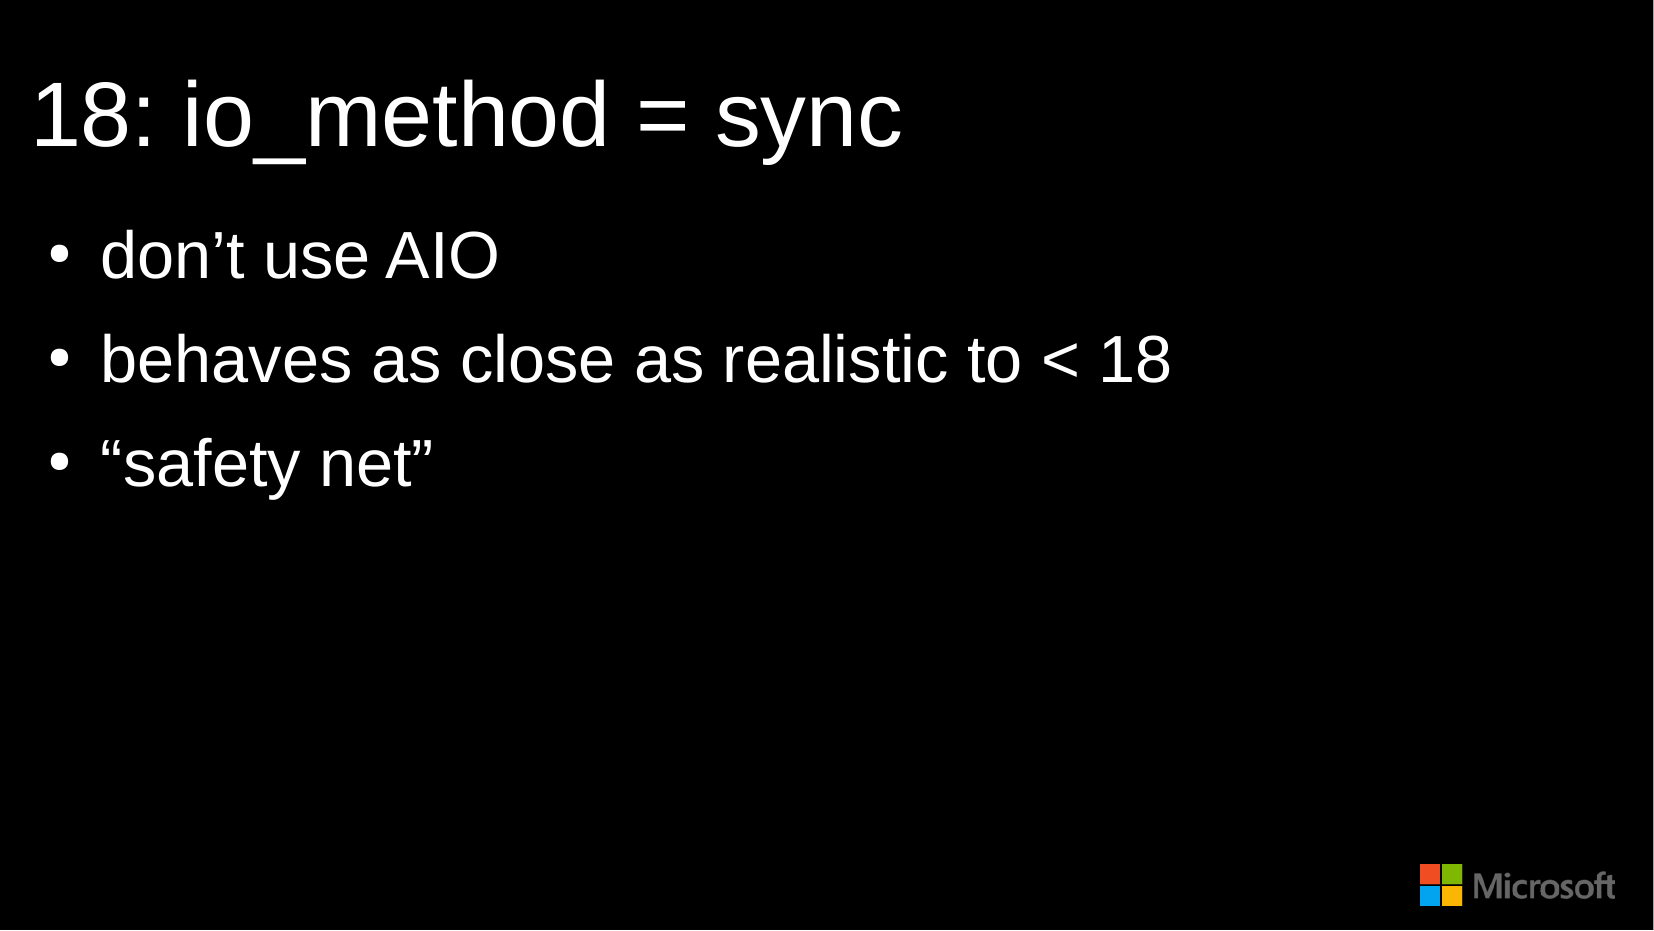

# 18: io_method = sync
don’t use AIO
behaves as close as realistic to < 18
“safety net”